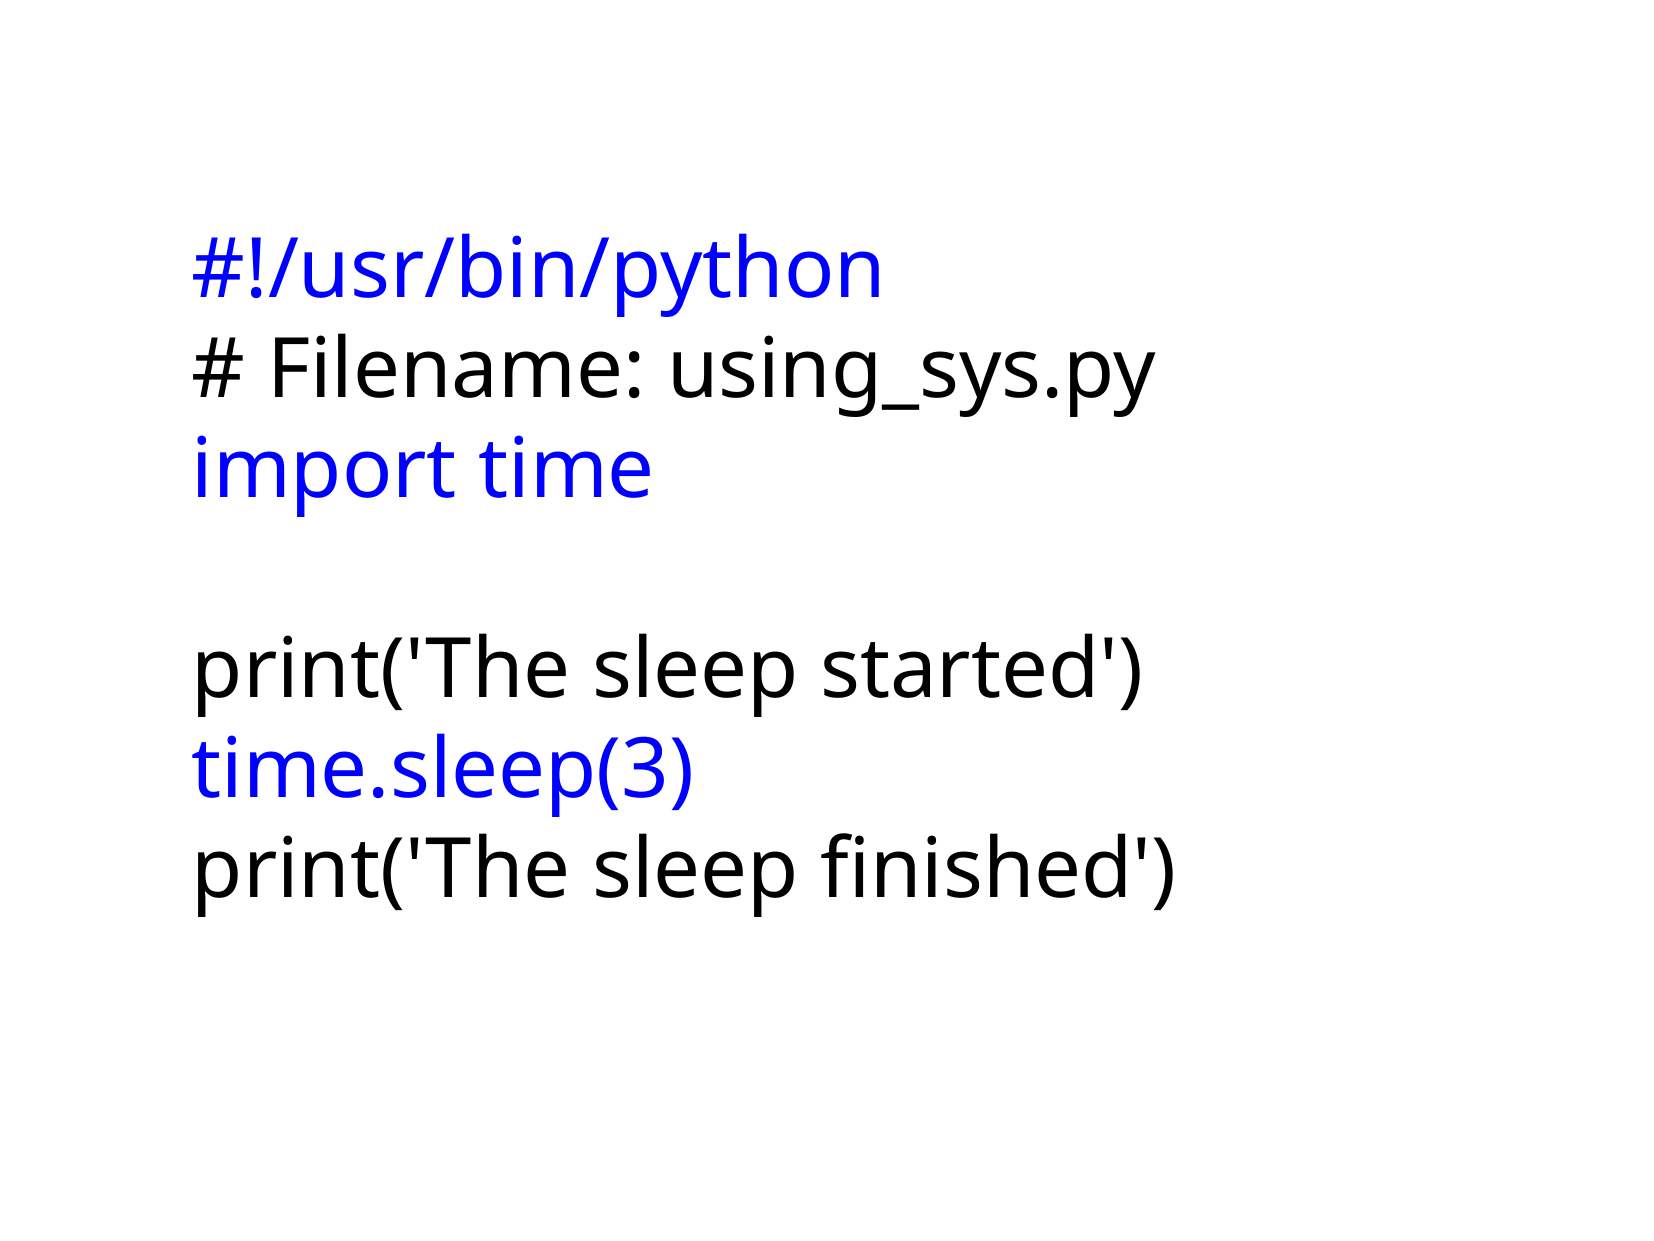

#!/usr/bin/python
# Filename: using_sys.py
import time
print('The sleep started')
time.sleep(3)
print('The sleep finished')